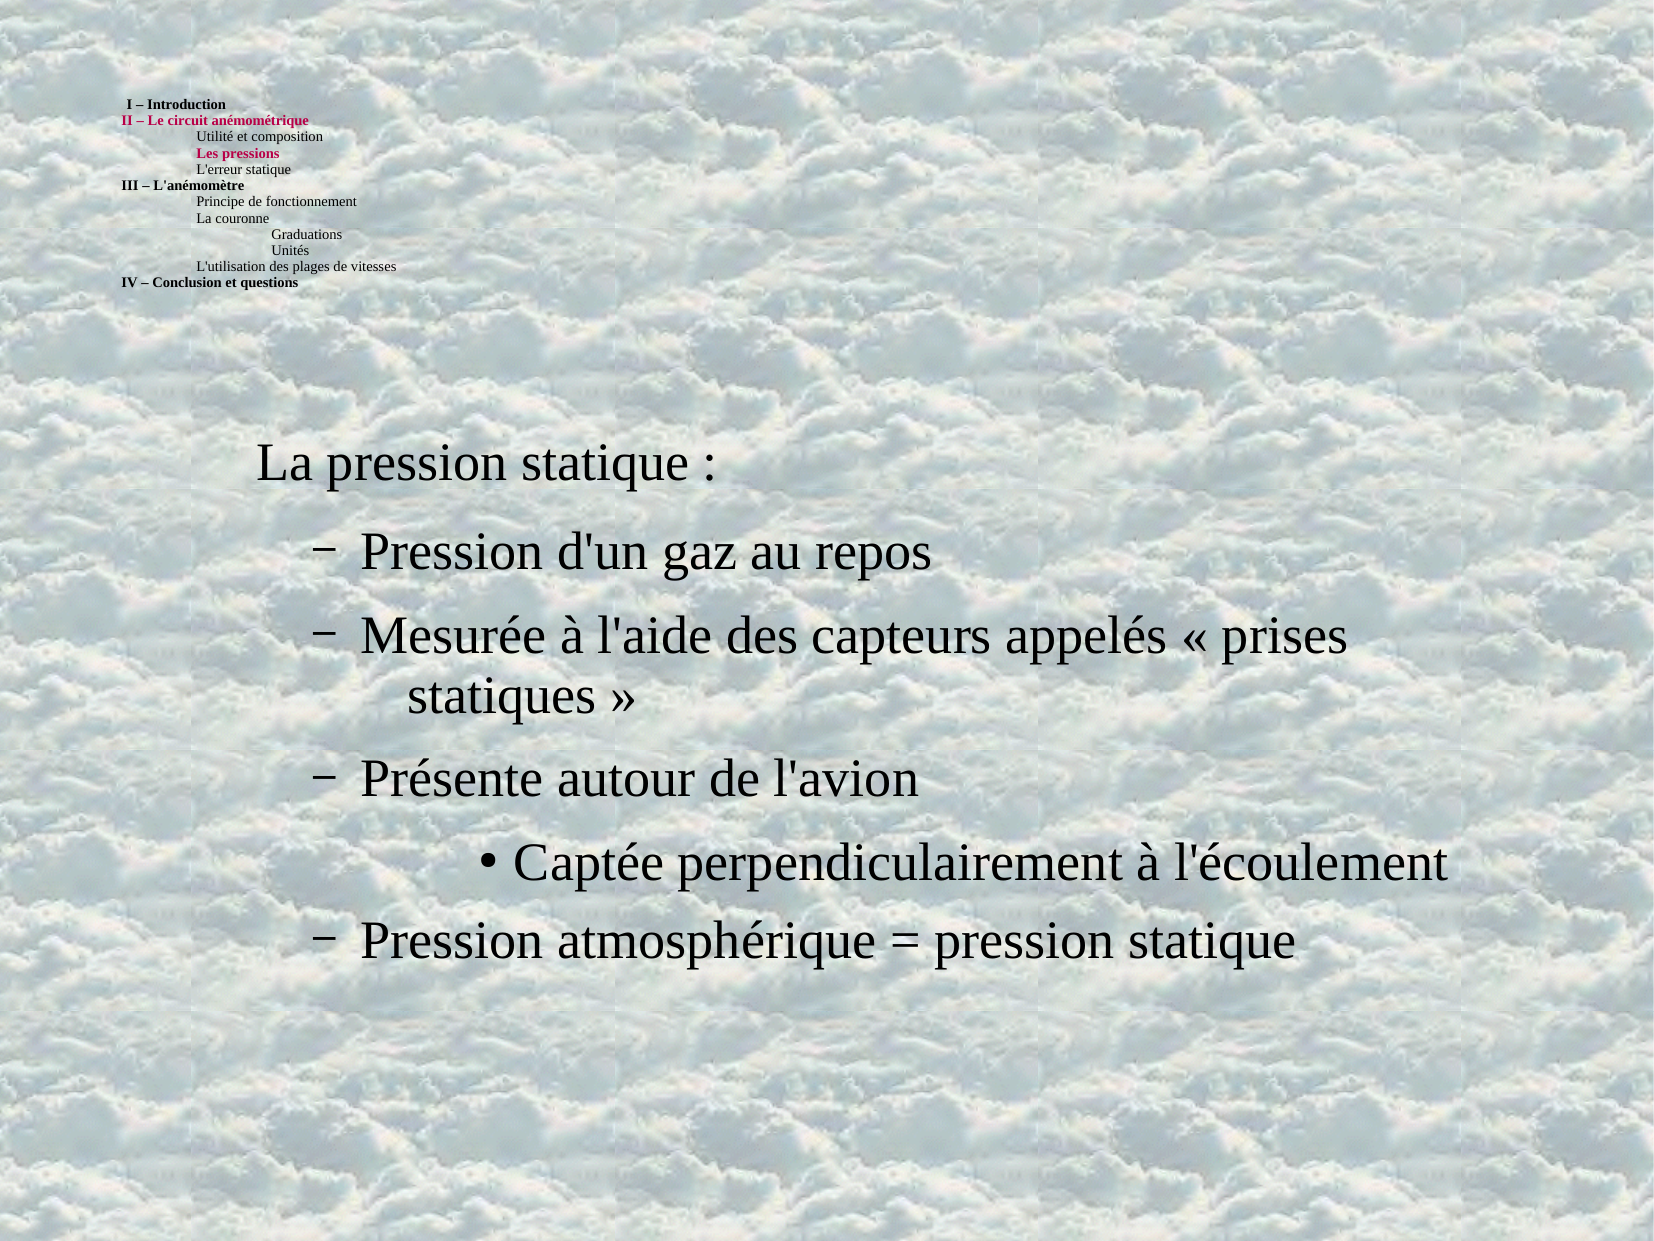

# I – Introduction II – Le circuit anémométrique Utilité et composition Les pressions L'erreur statique III – L'anémomètre Principe de fonctionnement La couronne Graduations Unités L'utilisation des plages de vitesses IV – Conclusion et questions
La pression statique :
Pression d'un gaz au repos
Mesurée à l'aide des capteurs appelés « prises statiques »
Présente autour de l'avion
Captée perpendiculairement à l'écoulement
Pression atmosphérique = pression statique